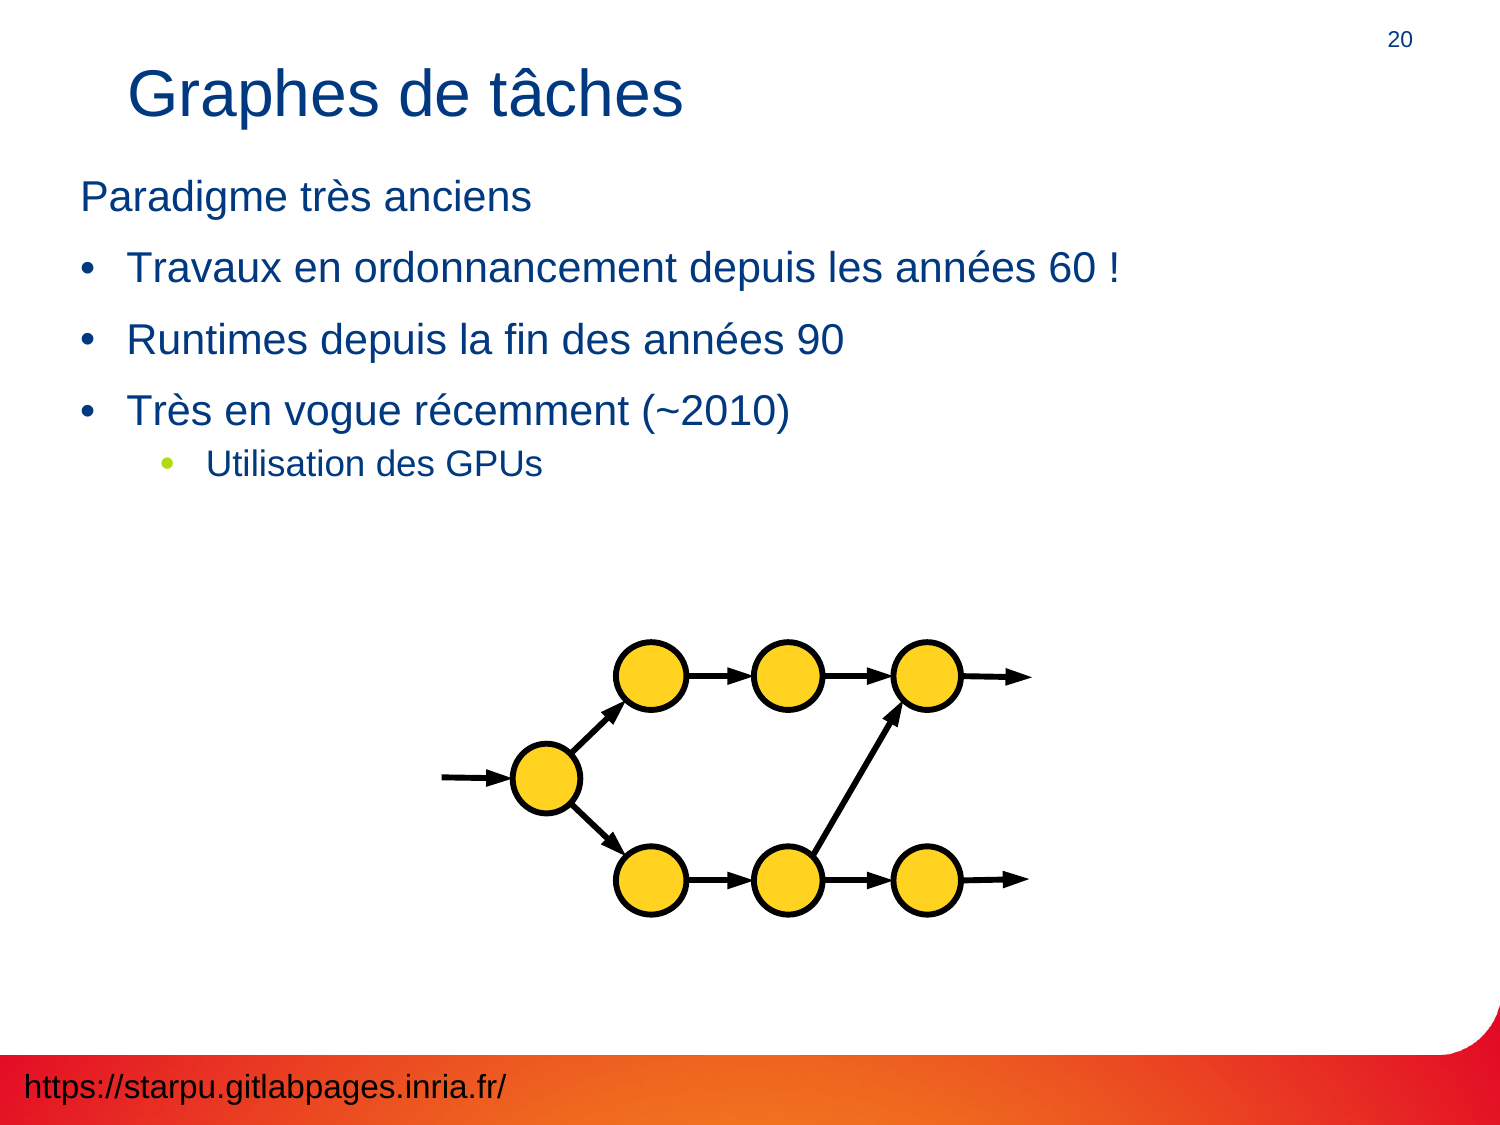

# Graphes de tâches
Paradigme très anciens
Travaux en ordonnancement depuis les années 60 !
Runtimes depuis la fin des années 90
Très en vogue récemment (~2010)
Utilisation des GPUs